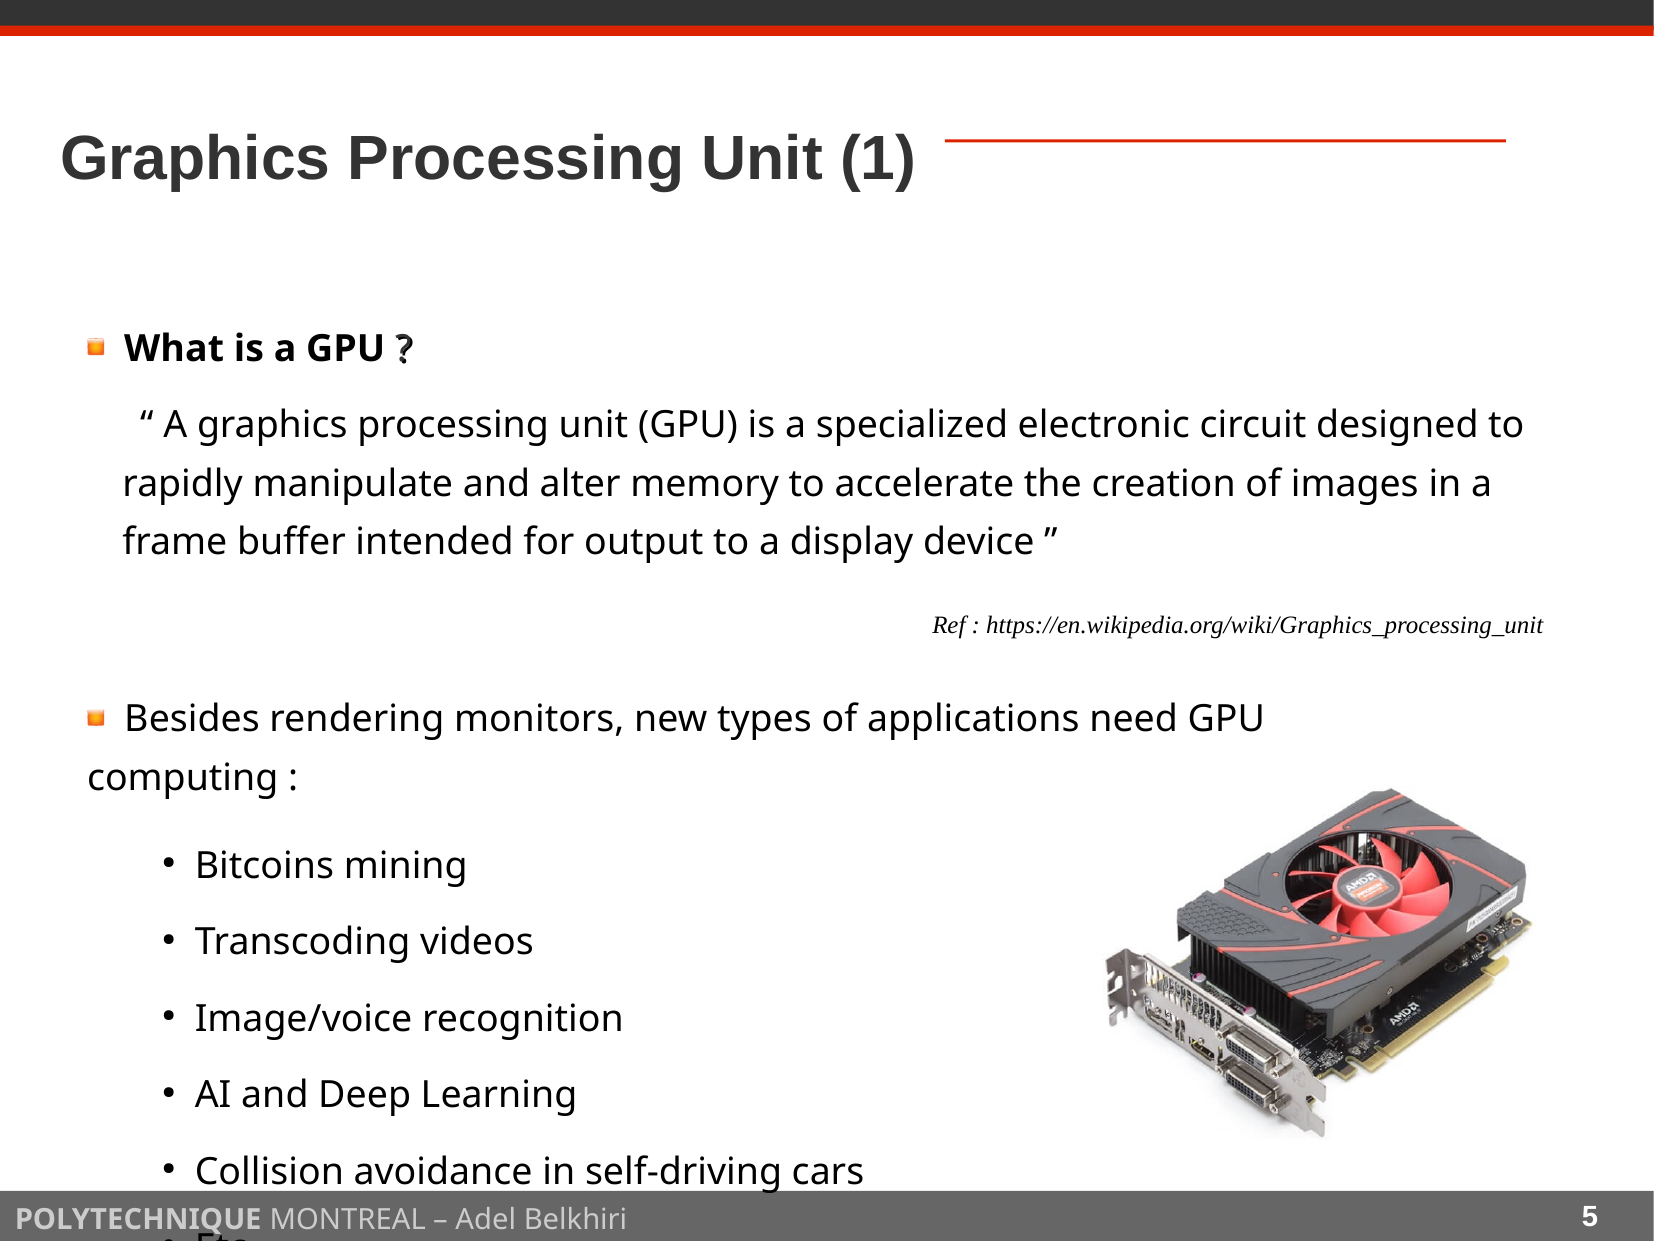

Graphics Processing Unit (1)
 What is a GPU ?
“ A graphics processing unit (GPU) is a specialized electronic circuit designed to rapidly manipulate and alter memory to accelerate the creation of images in a frame buffer intended for output to a display device ”
Ref : https://en.wikipedia.org/wiki/Graphics_processing_unit
 Besides rendering monitors, new types of applications need GPU computing :
 Bitcoins mining
 Transcoding videos
 Image/voice recognition
 AI and Deep Learning
 Collision avoidance in self-driving cars
 Etc.
5
POLYTECHNIQUE MONTREAL – Adel Belkhiri